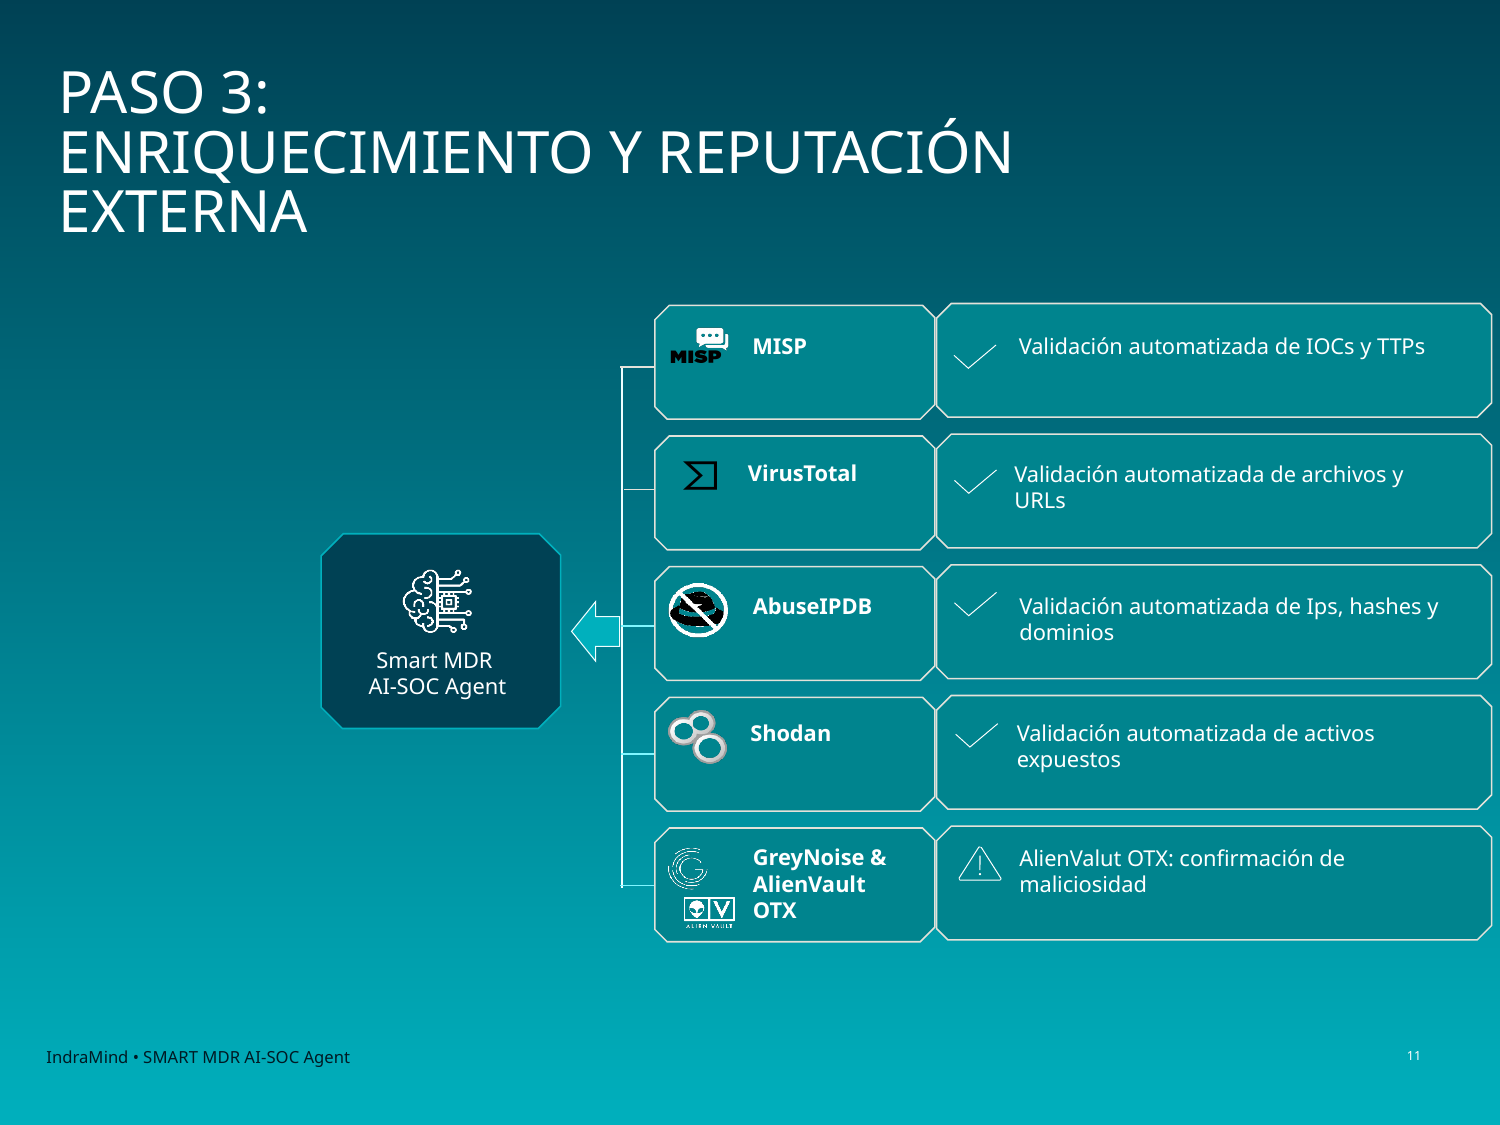

PASO 3:
ENRIQUECIMIENTO Y REPUTACIÓN EXTERNA
MISP
Validación automatizada de IOCs y TTPs
VirusTotal
Validación automatizada de archivos y URLs
AbuseIPDB
Validación automatizada de Ips, hashes y dominios
Smart MDR
AI-SOC Agent
Shodan
Validación automatizada de activos expuestos
GreyNoise & AlienVault OTX
AlienValut OTX: confirmación de maliciosidad
IndraMind • SMART MDR AI-SOC Agent
9